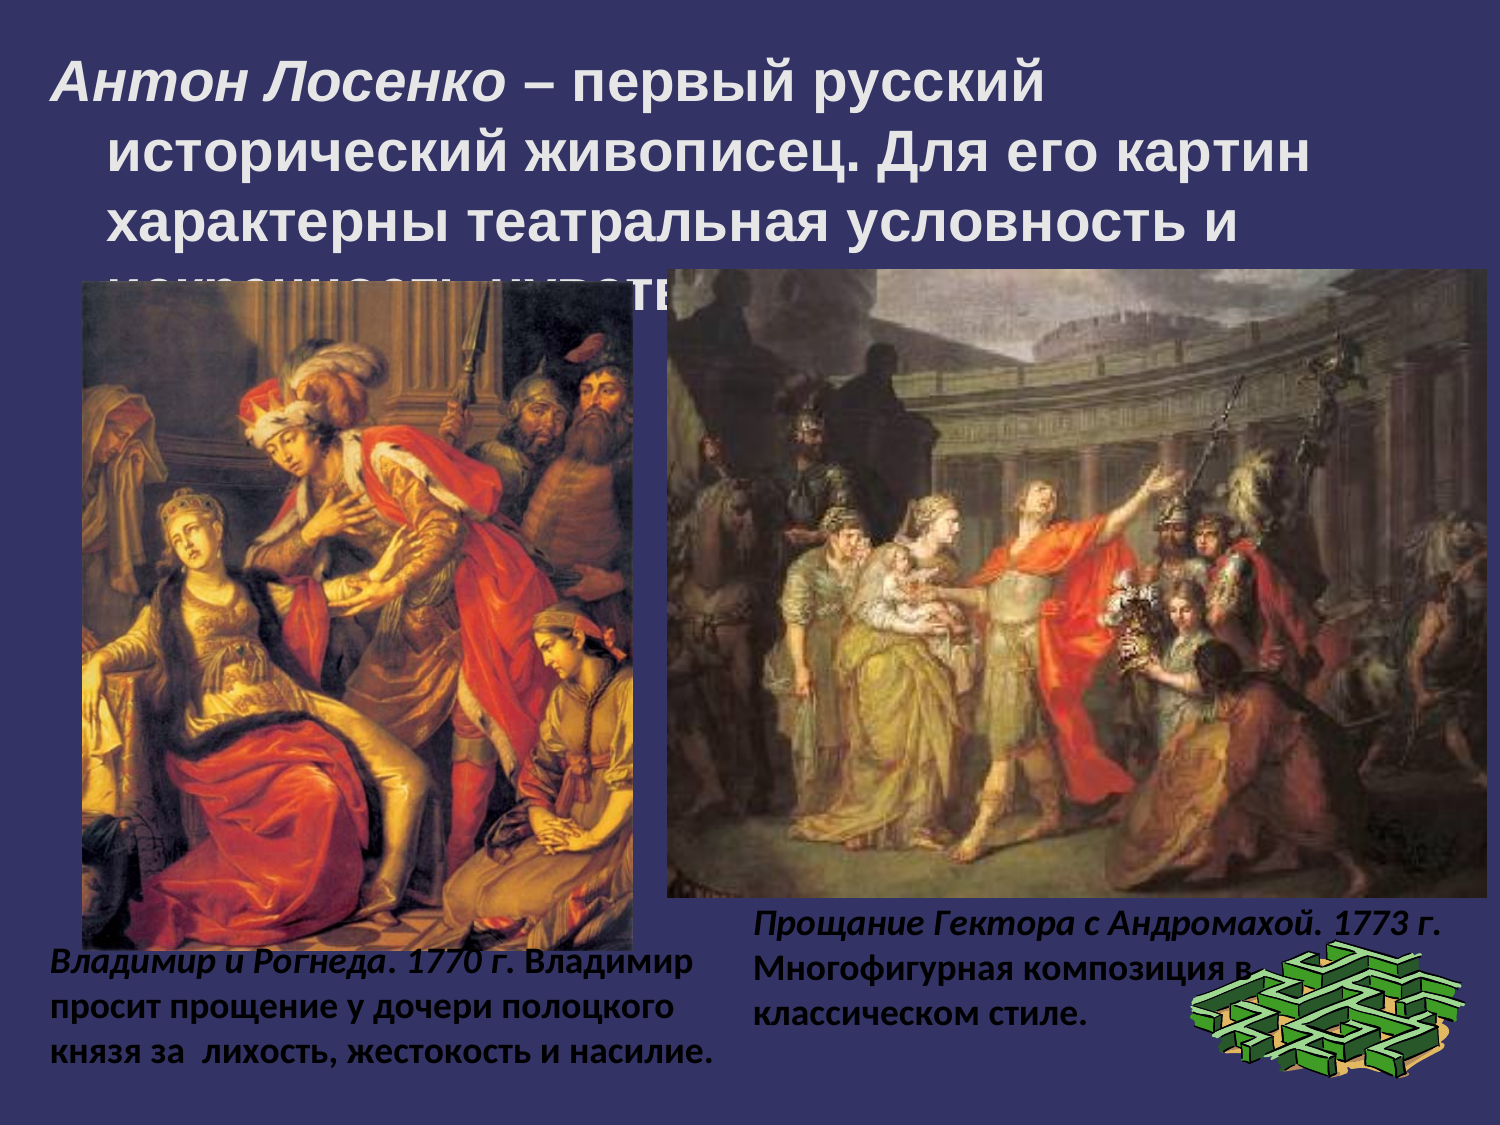

# Антон Лосенко – первый русский исторический живописец. Для его картин характерны театральная условность и искренность чувств героев.
Прощание Гектора с Андромахой. 1773 г.
Многофигурная композиция в классическом стиле.
Владимир и Рогнеда. 1770 г. Владимир просит прощение у дочери полоцкого князя за лихость, жестокость и насилие.